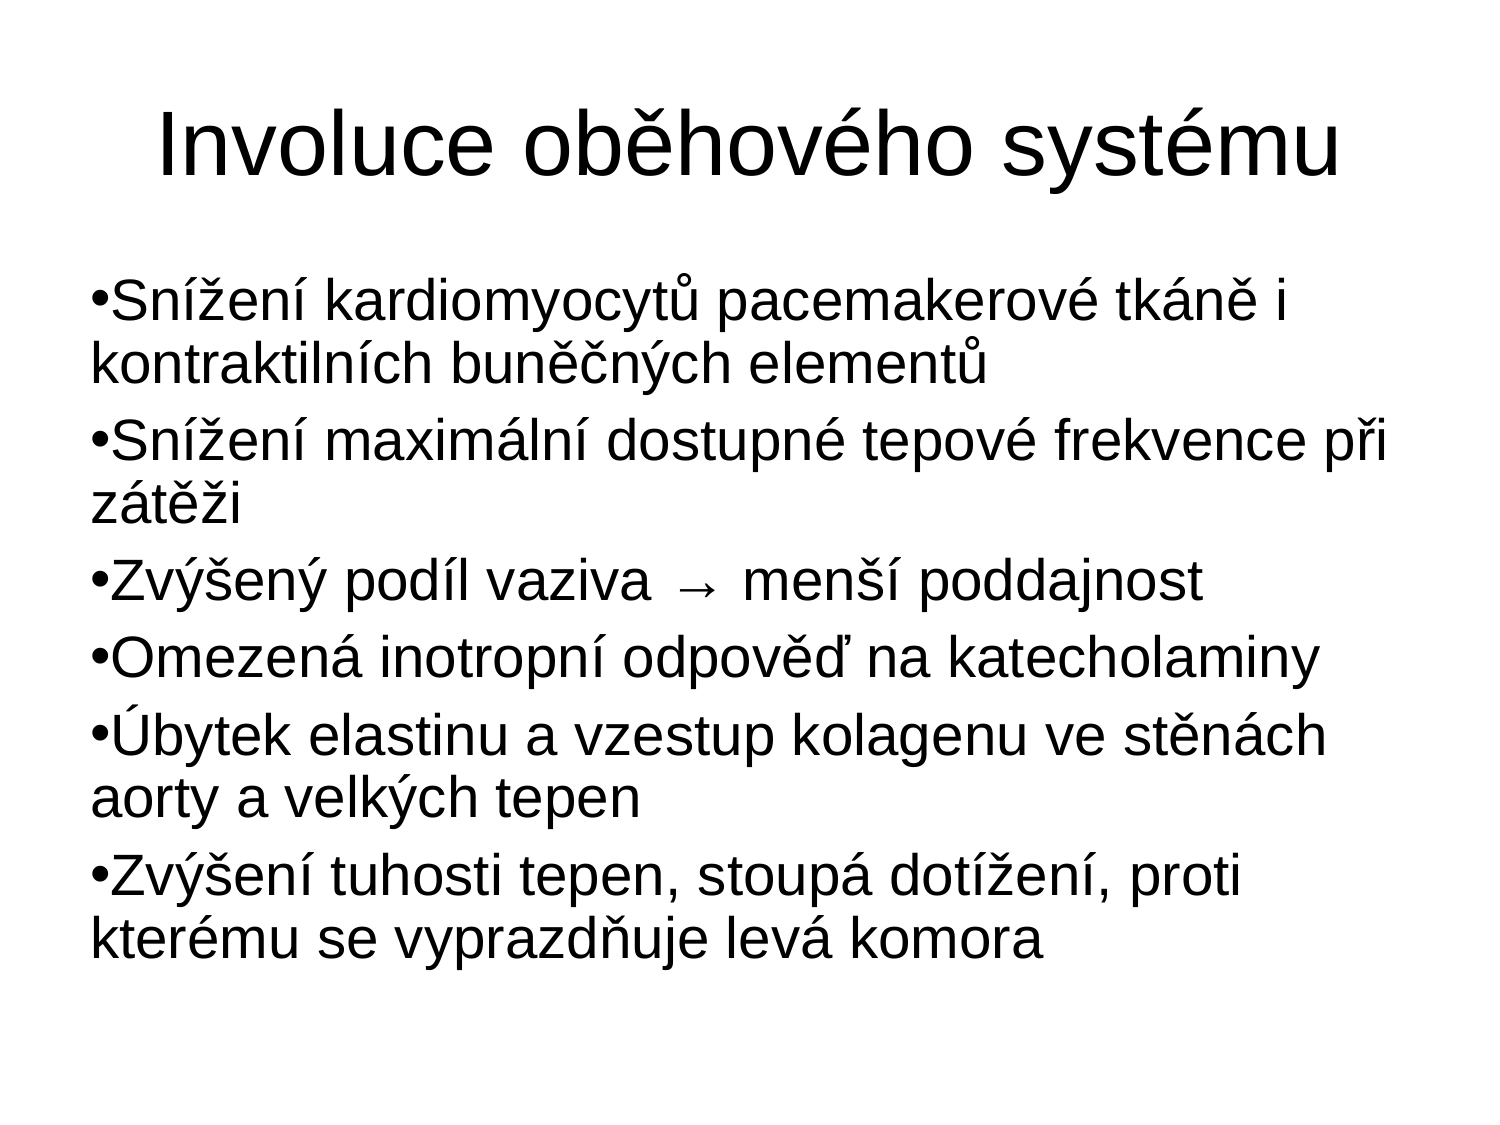

# Involuce oběhového systému
Snížení kardiomyocytů pacemakerové tkáně i kontraktilních buněčných elementů
Snížení maximální dostupné tepové frekvence při zátěži
Zvýšený podíl vaziva → menší poddajnost
Omezená inotropní odpověď na katecholaminy
Úbytek elastinu a vzestup kolagenu ve stěnách aorty a velkých tepen
Zvýšení tuhosti tepen, stoupá dotížení, proti kterému se vyprazdňuje levá komora